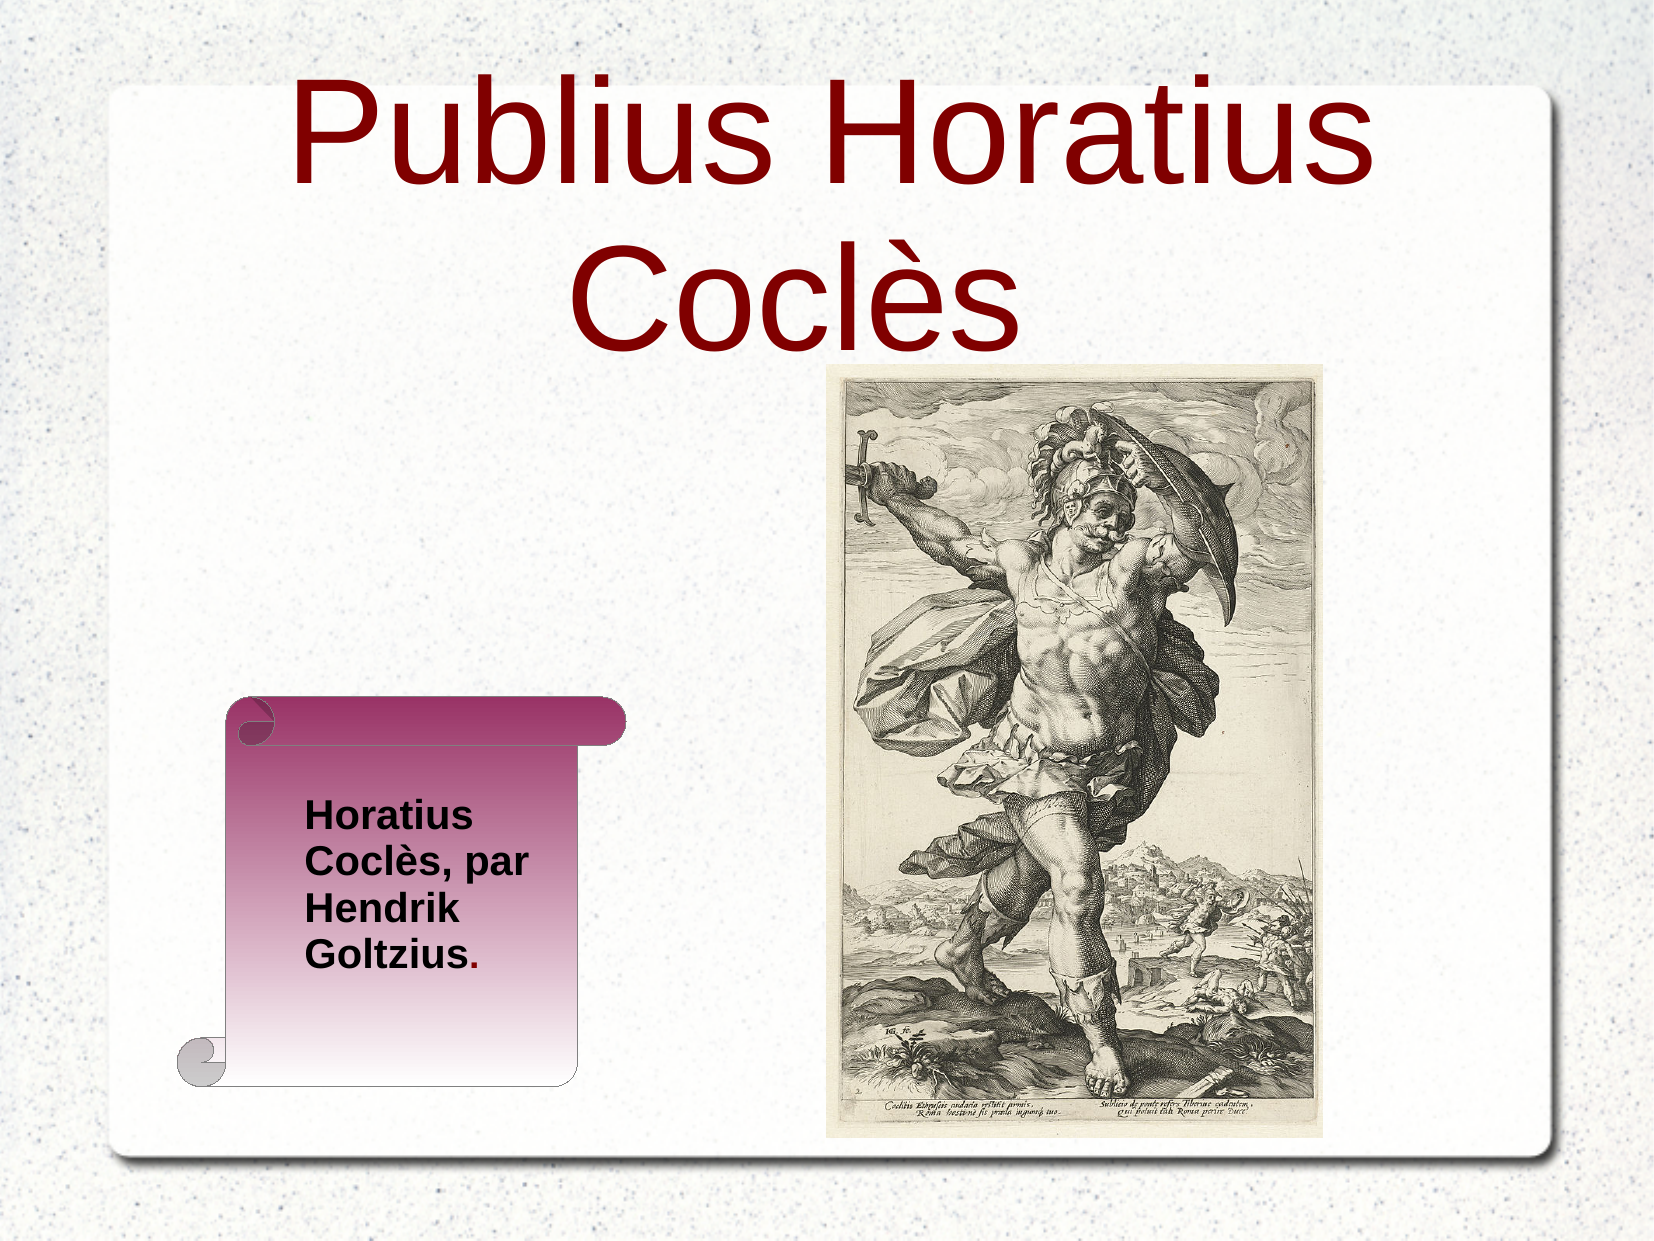

# Publius Horatius Coclès
Horatius Coclès, par Hendrik Goltzius.